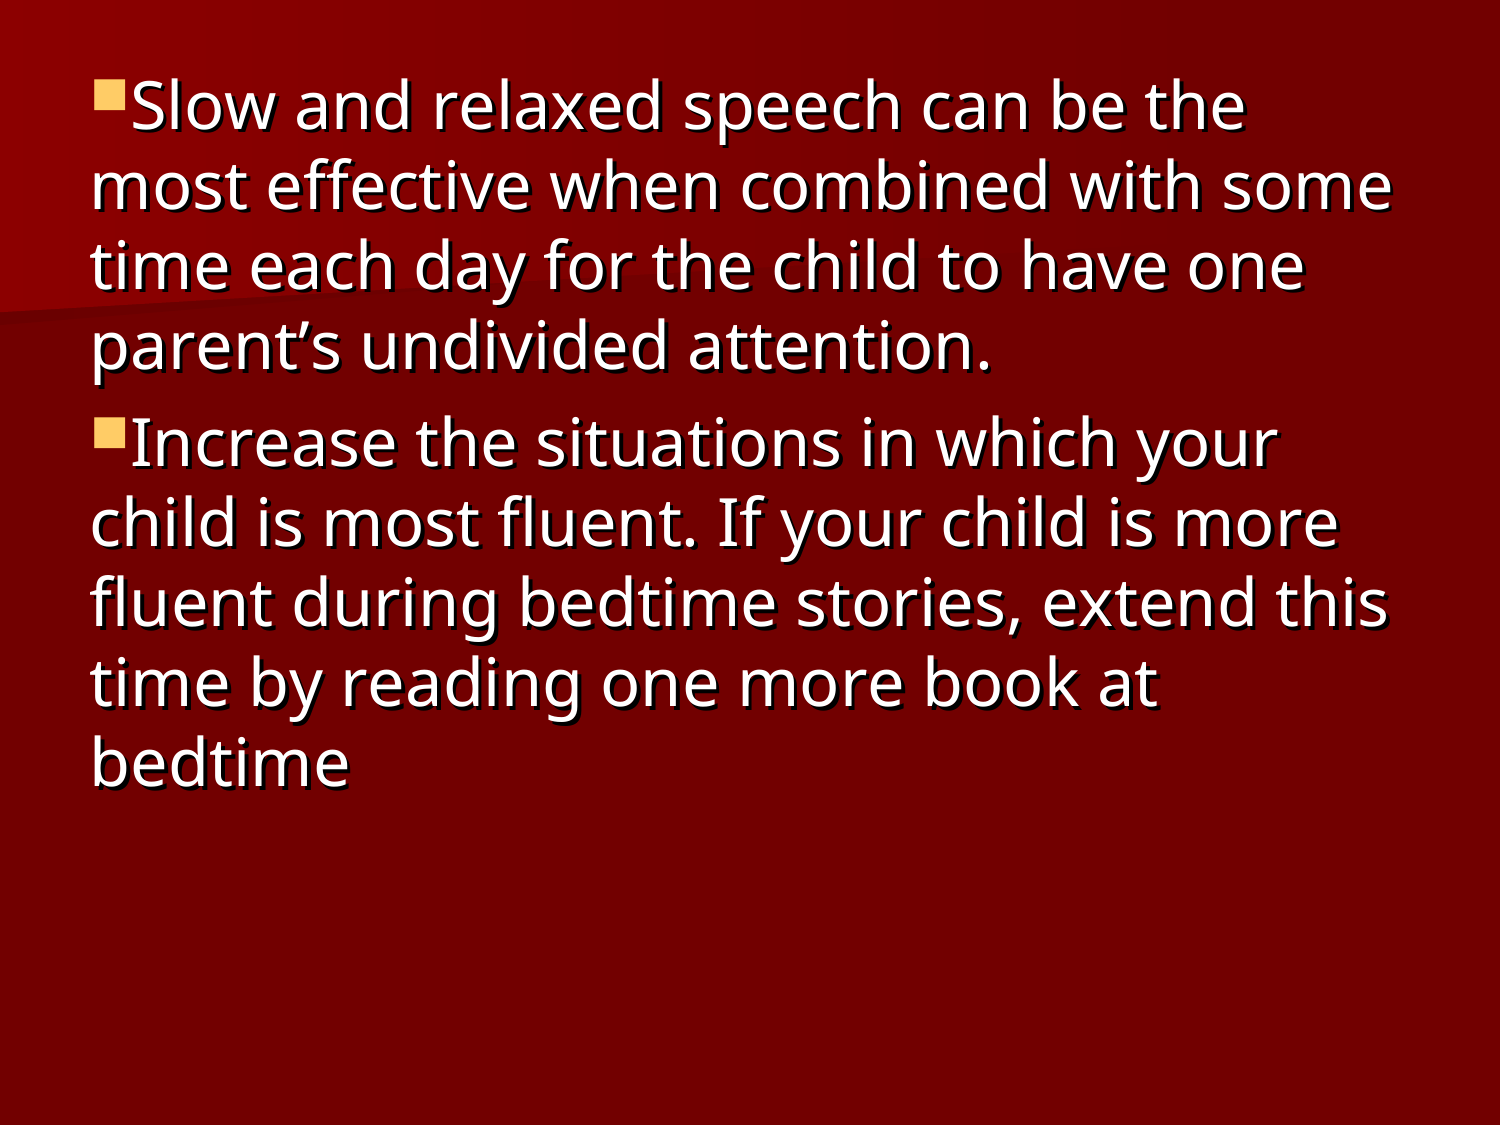

# Slow and relaxed speech can be the most effective when combined with some time each day for the child to have one parent’s undivided attention.
Increase the situations in which your child is most fluent. If your child is more fluent during bedtime stories, extend this time by reading one more book at bedtime